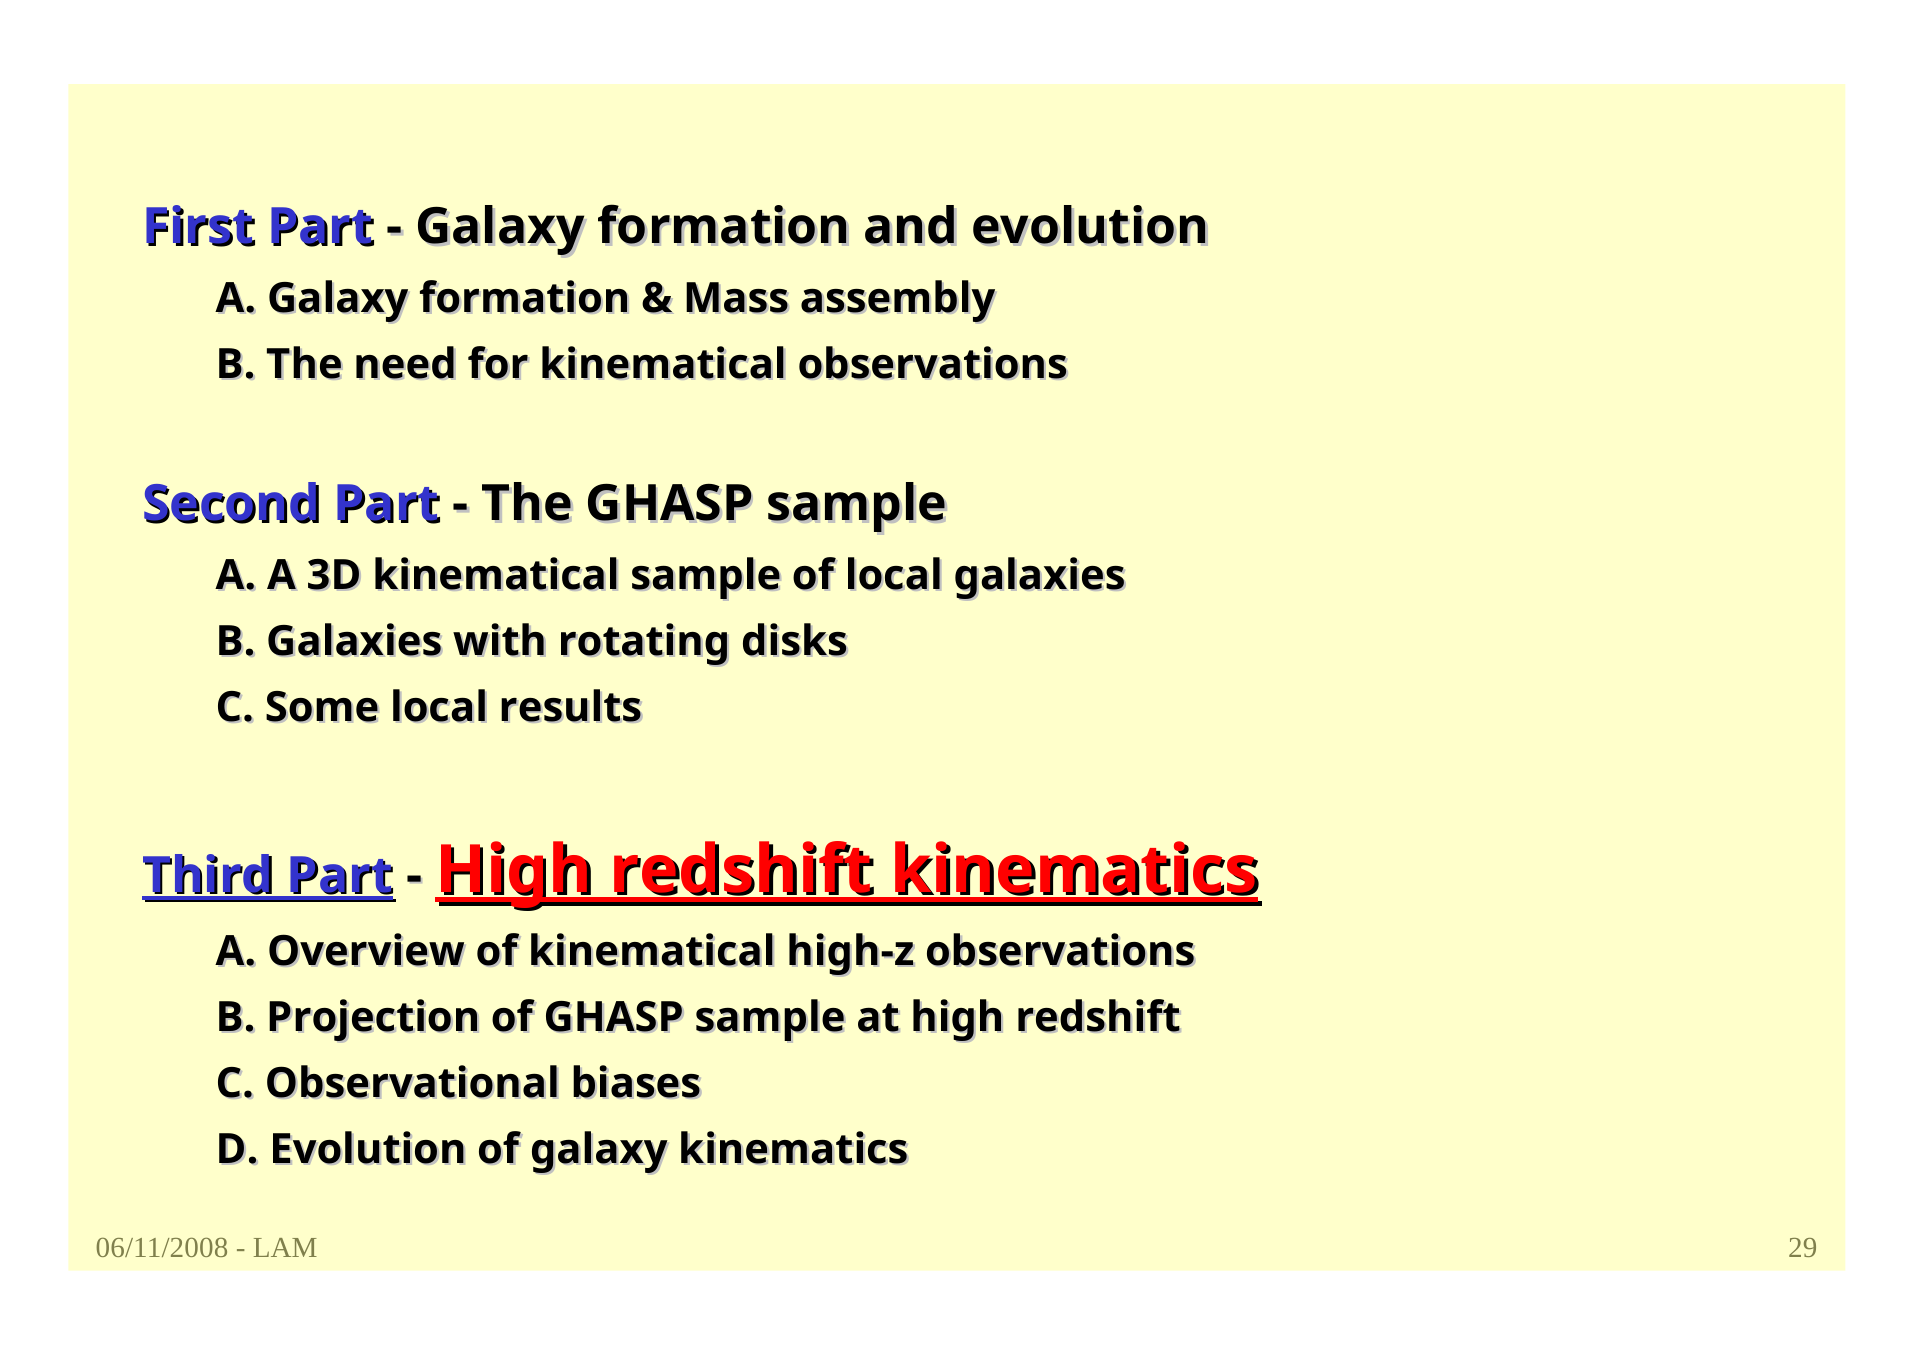

First Part - Galaxy formation and evolution
	A. Galaxy formation & Mass assembly
	B. The need for kinematical observations
Second Part - The GHASP sample
	A. A 3D kinematical sample of local galaxies
	B. Galaxies with rotating disks
	C. Some local results
Third Part - High redshift kinematics
	A. Overview of kinematical high-z observations
	B. Projection of GHASP sample at high redshift
	C. Observational biases
	D. Evolution of galaxy kinematics
06/11/2008 - LAM
29